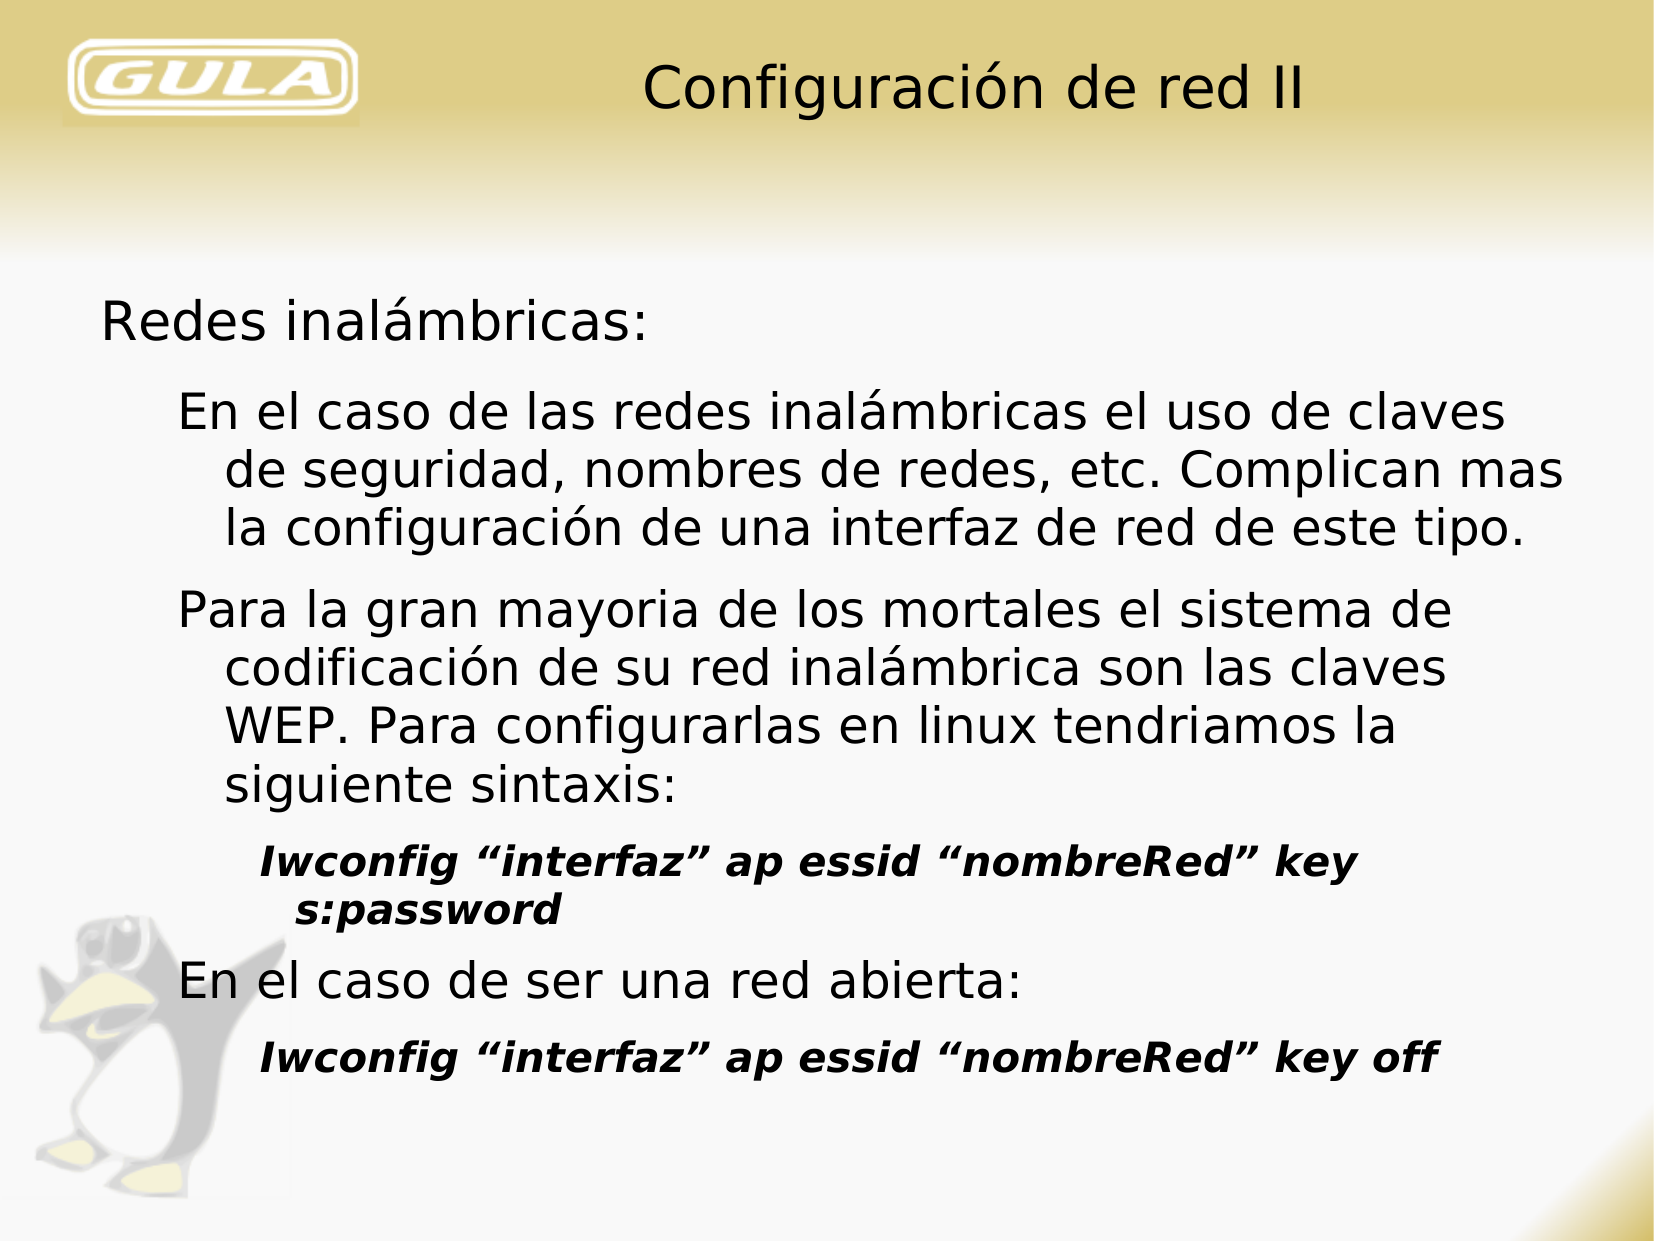

Configuración de red II
# Redes inalámbricas:
En el caso de las redes inalámbricas el uso de claves de seguridad, nombres de redes, etc. Complican mas la configuración de una interfaz de red de este tipo.
Para la gran mayoria de los mortales el sistema de codificación de su red inalámbrica son las claves WEP. Para configurarlas en linux tendriamos la siguiente sintaxis:
Iwconfig “interfaz” ap essid “nombreRed” key s:password
En el caso de ser una red abierta:
Iwconfig “interfaz” ap essid “nombreRed” key off